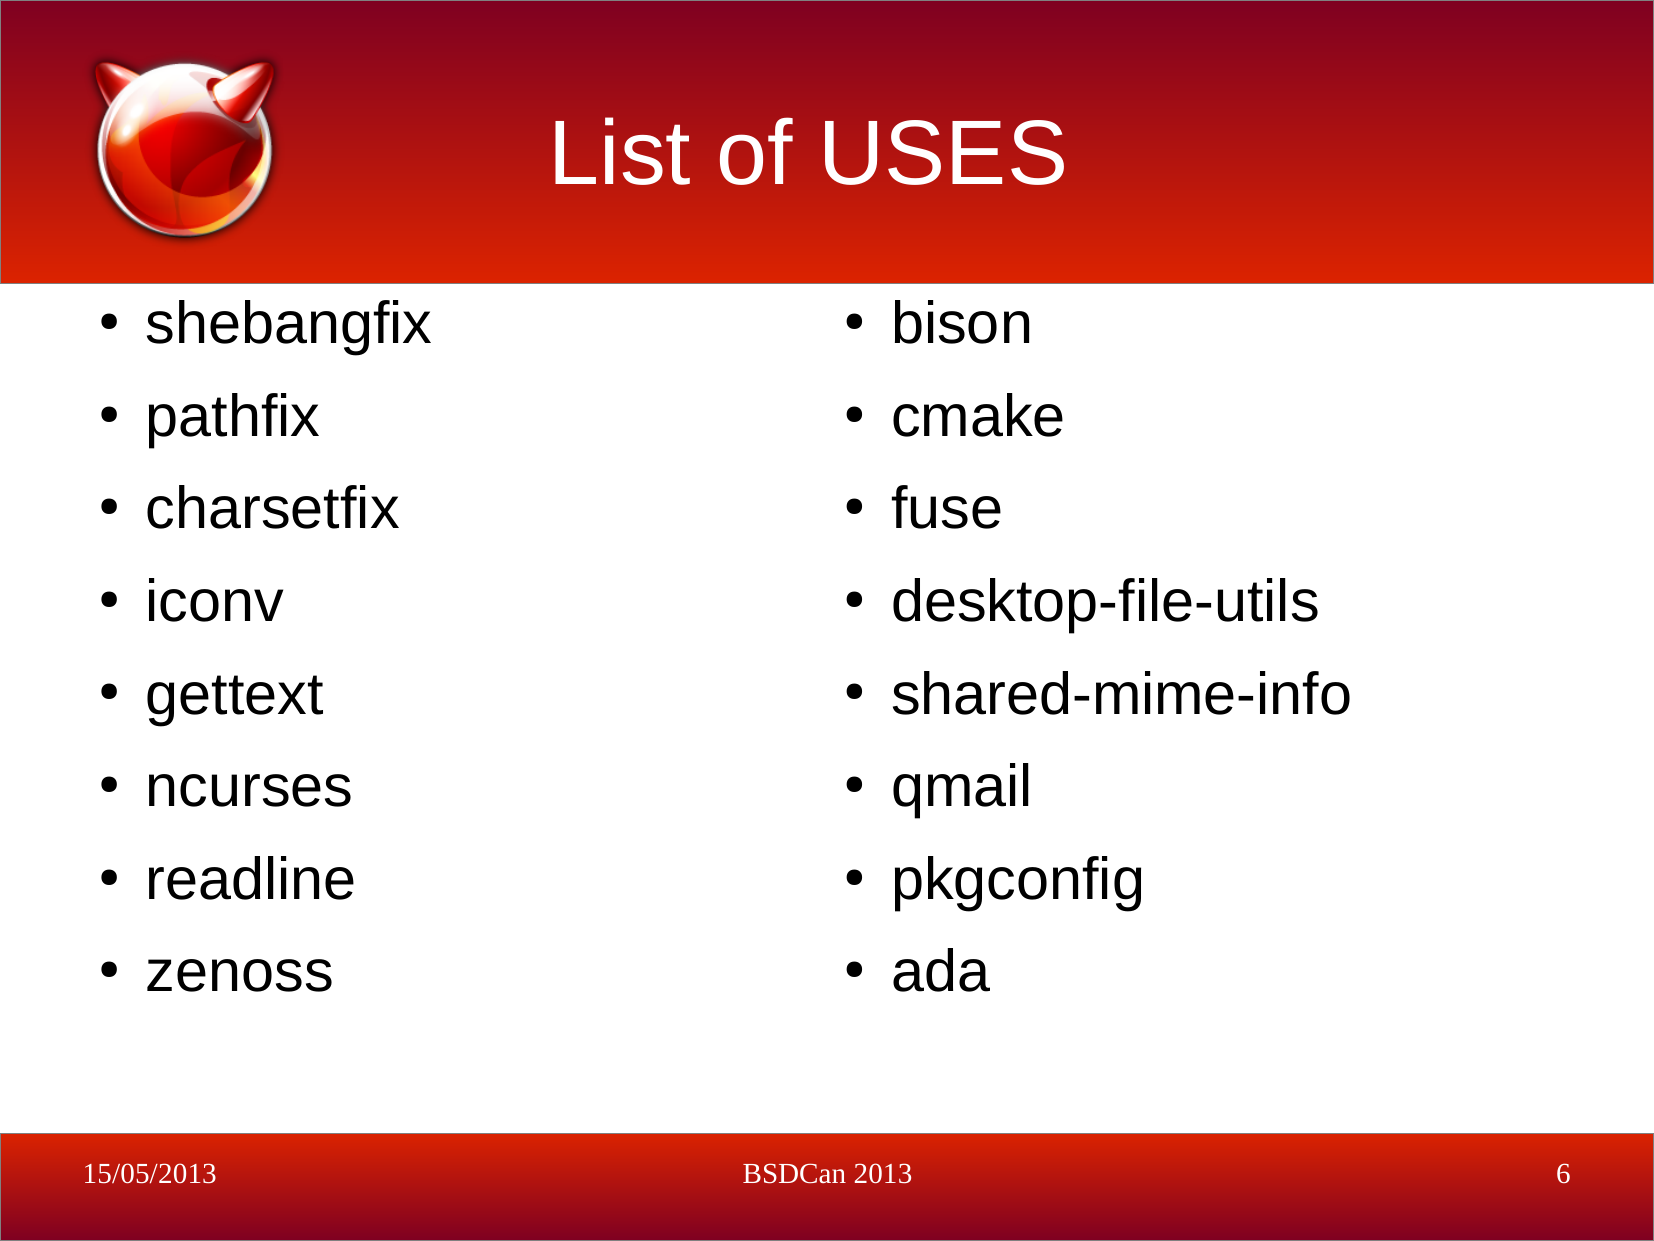

# List of USES
shebangfix
pathfix
charsetfix
iconv
gettext
ncurses
readline
zenoss
bison
cmake
fuse
desktop-file-utils
shared-mime-info
qmail
pkgconfig
ada
15/05/2013
BSDCan 2013
6